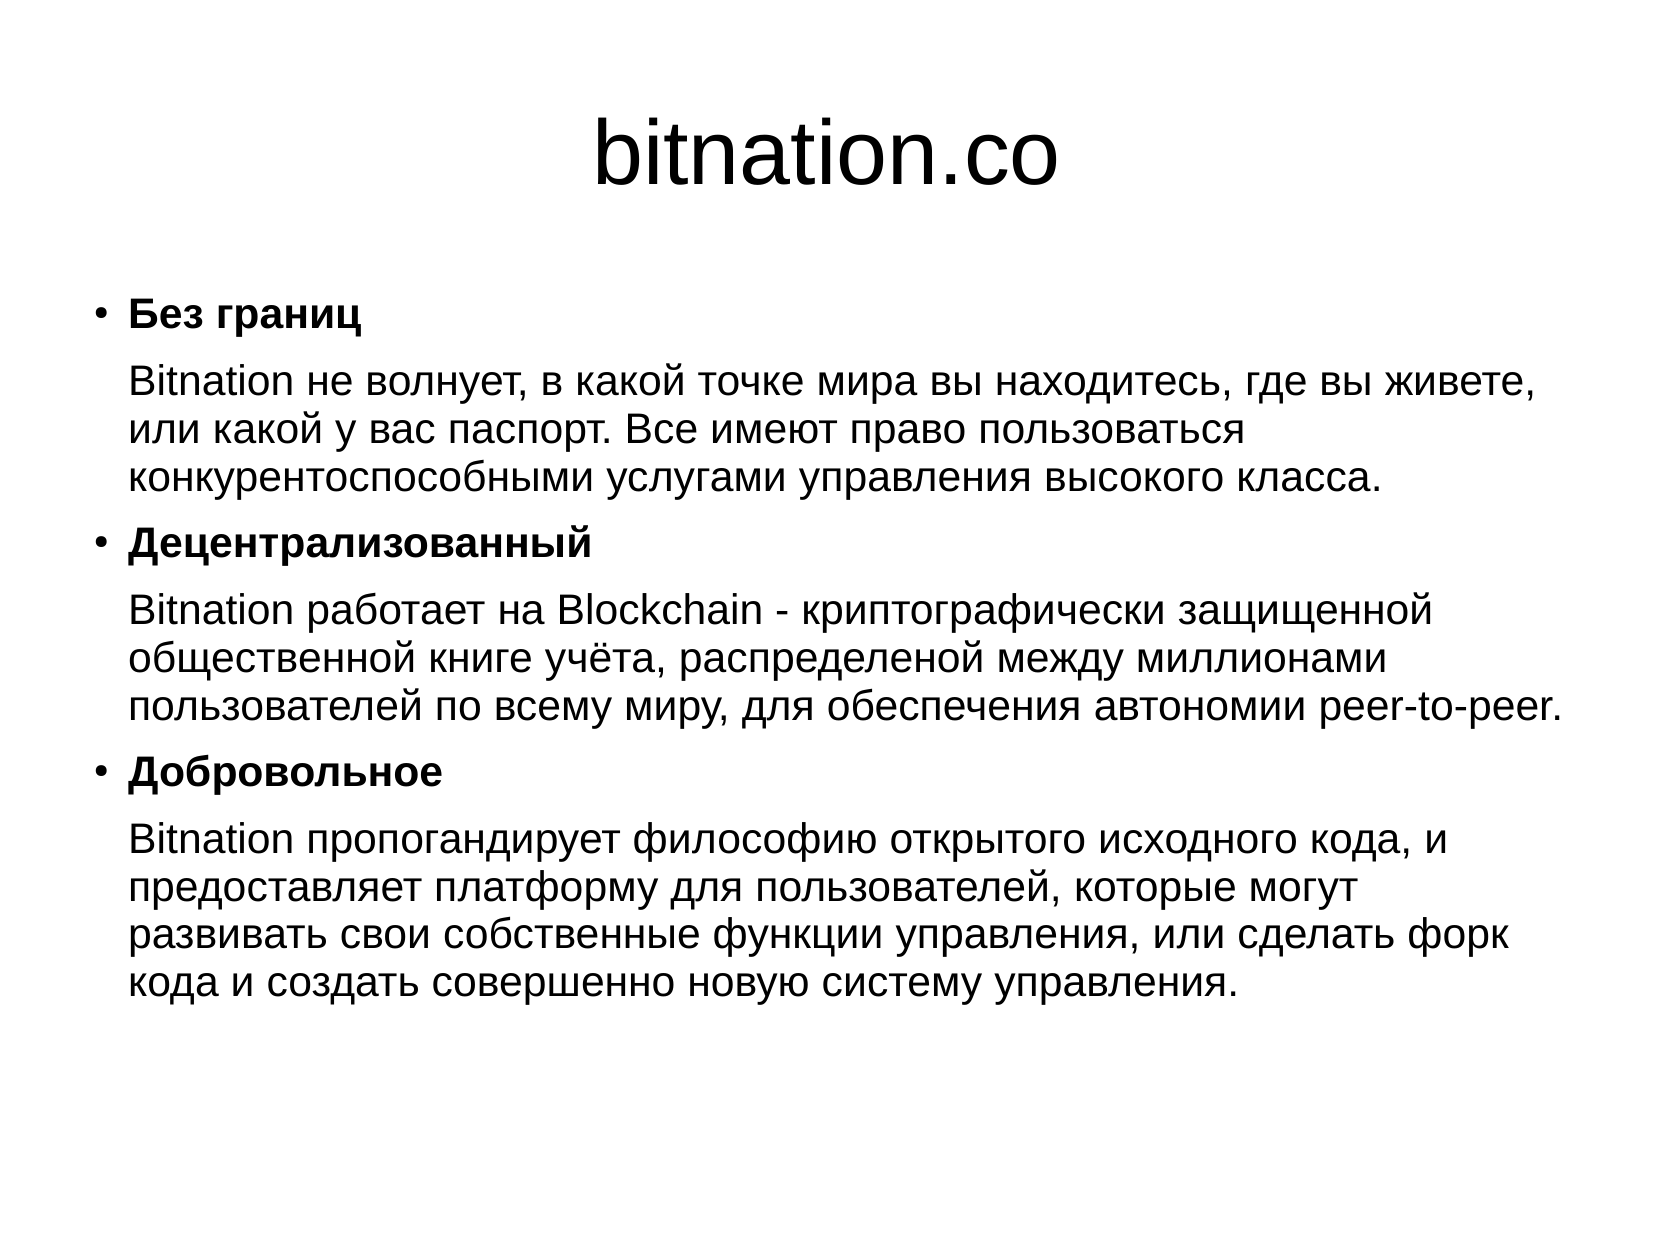

# bitnation.co
Без границ
Bitnation не волнует, в какой точке мира вы находитесь, где вы живете, или какой у вас паспорт. Все имеют право пользоваться конкурентоспособными услугами управления высокого класса.
Децентрализованный
Bitnation работает на Blockchain - криптографически защищенной общественной книге учёта, распределеной между миллионами пользователей по всему миру, для обеспечения автономии peer-to-peer.
Добровольное
Bitnation пропогандирует философию открытого исходного кода, и предоставляет платформу для пользователей, которые могут развивать свои собственные функции управления, или сделать форк кода и создать совершенно новую систему управления.